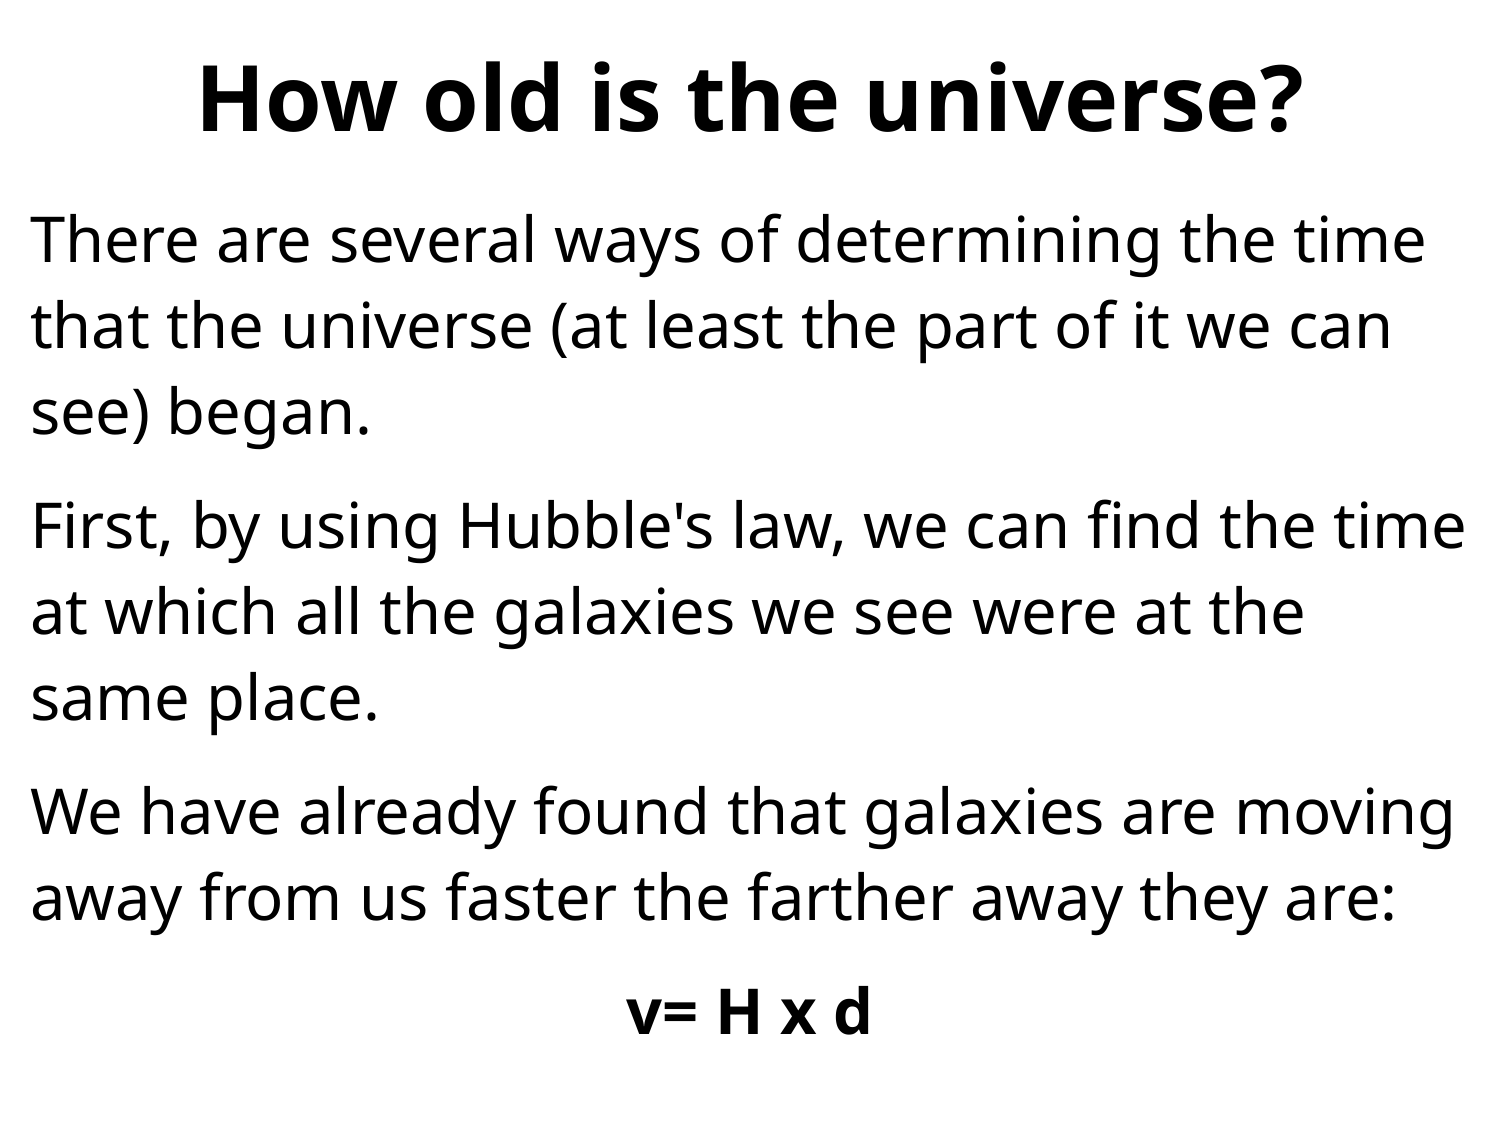

# How old is the universe?
There are several ways of determining the time that the universe (at least the part of it we can see) began.
First, by using Hubble's law, we can find the time at which all the galaxies we see were at the same place.
We have already found that galaxies are moving away from us faster the farther away they are:
v= H x d